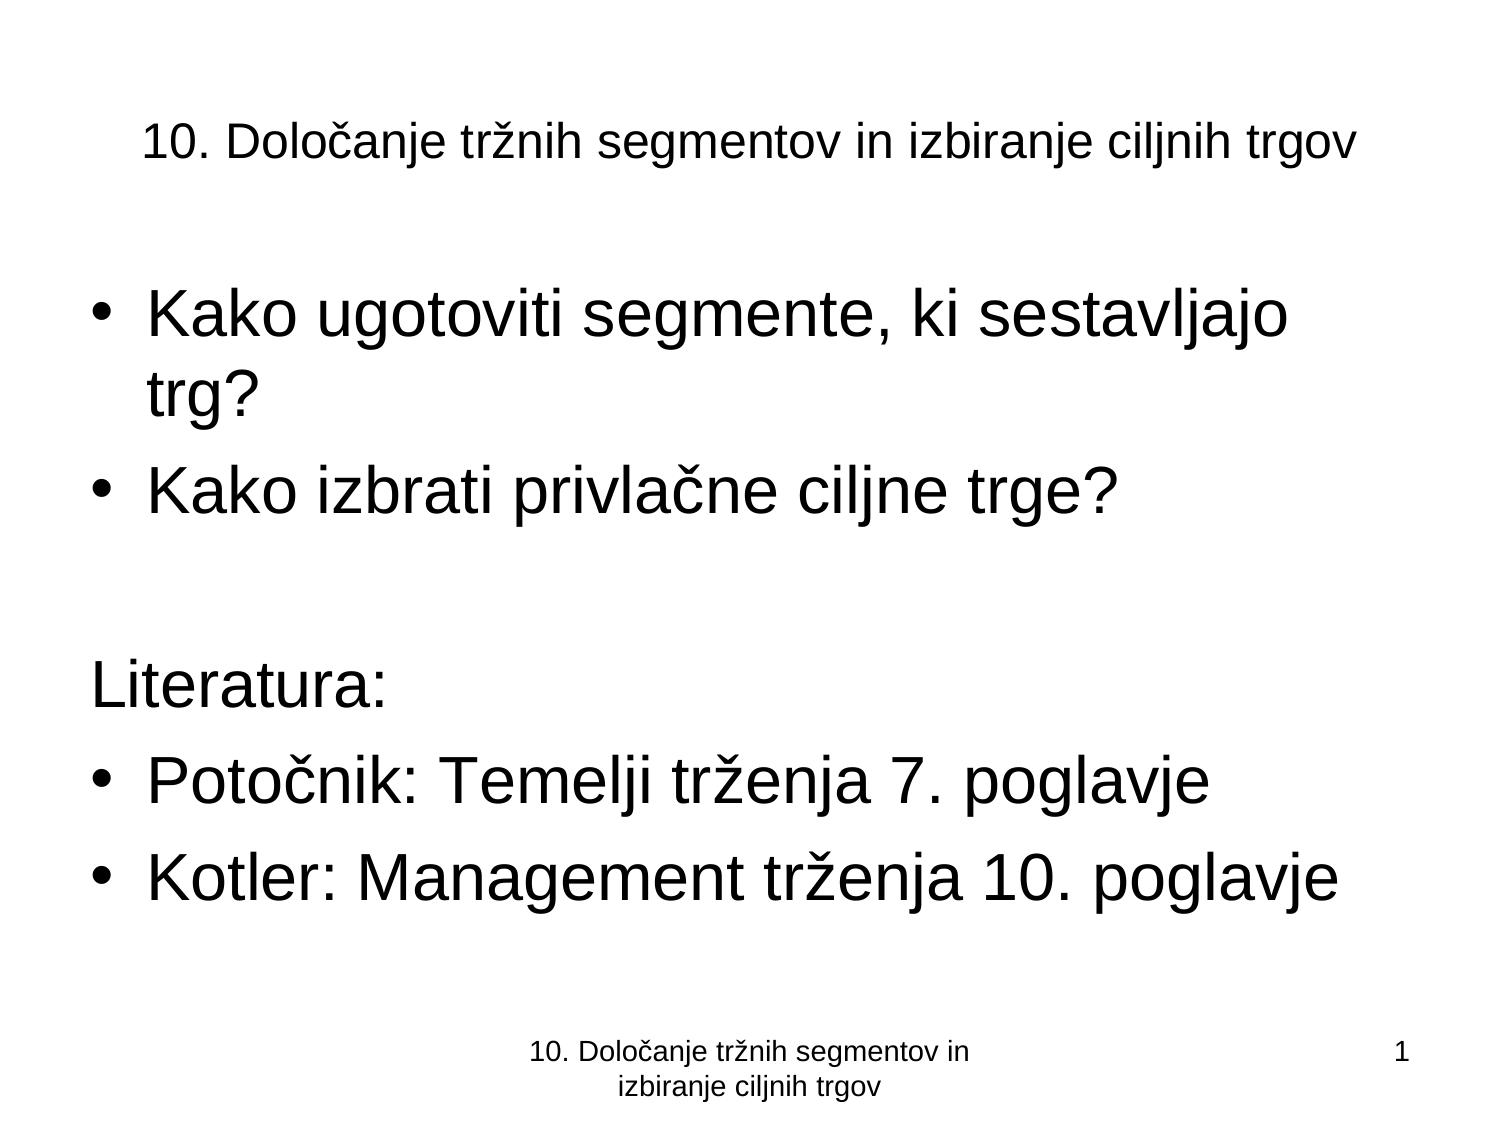

# 10. Določanje tržnih segmentov in izbiranje ciljnih trgov
Kako ugotoviti segmente, ki sestavljajo trg?
Kako izbrati privlačne ciljne trge?
Literatura:
Potočnik: Temelji trženja 7. poglavje
Kotler: Management trženja 10. poglavje
10. Določanje tržnih segmentov in izbiranje ciljnih trgov